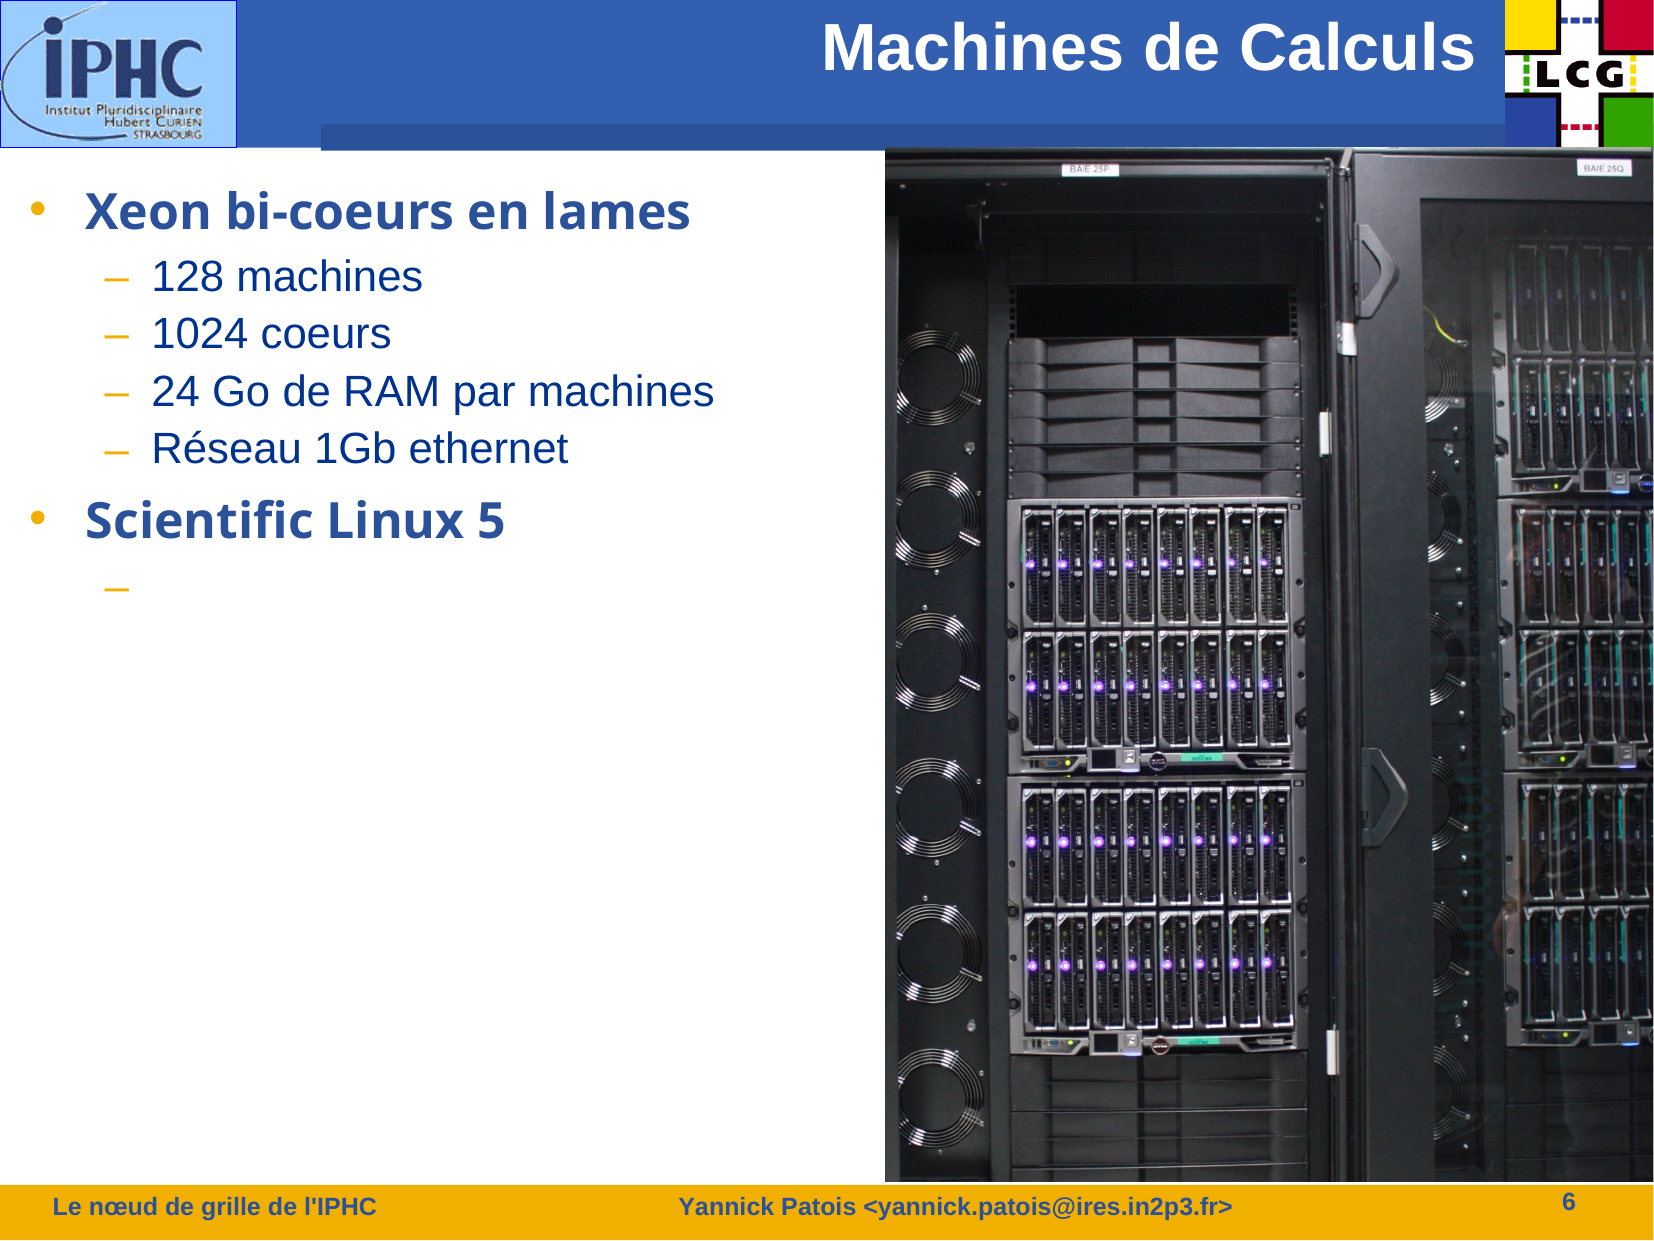

# Machines de Calculs
Xeon bi-coeurs en lames
128 machines
1024 coeurs
24 Go de RAM par machines
Réseau 1Gb ethernet
Scientific Linux 5